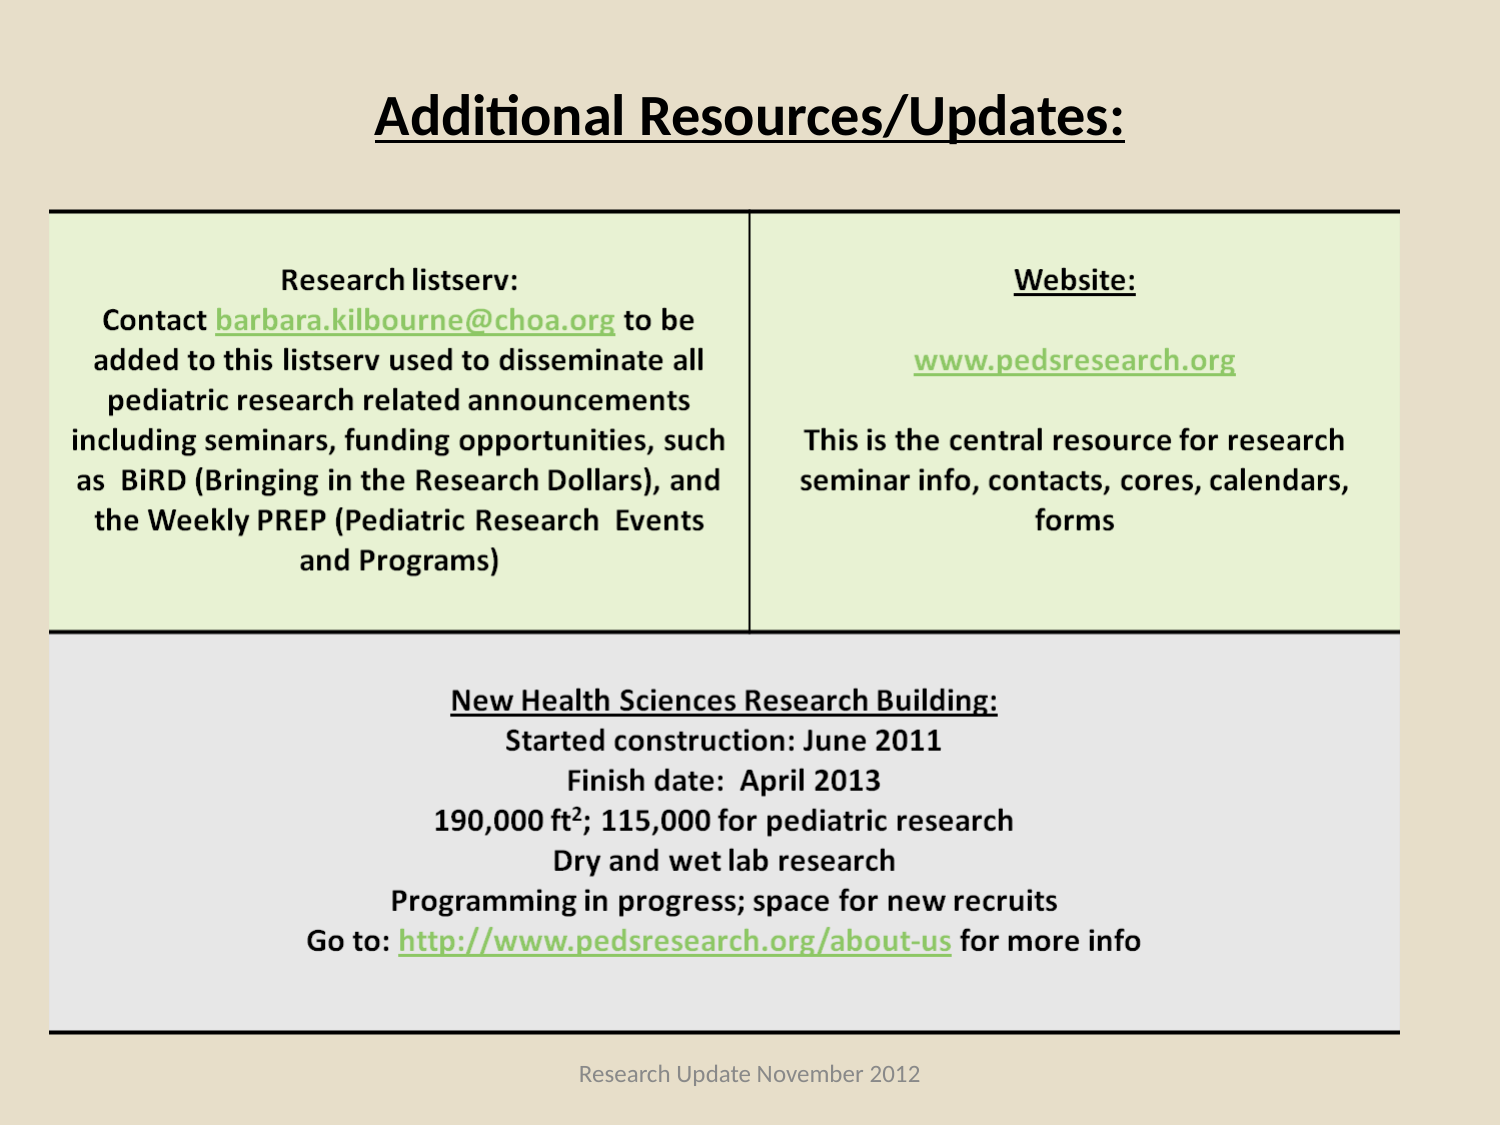

# Additional Resources/Updates:
Research Update November 2012